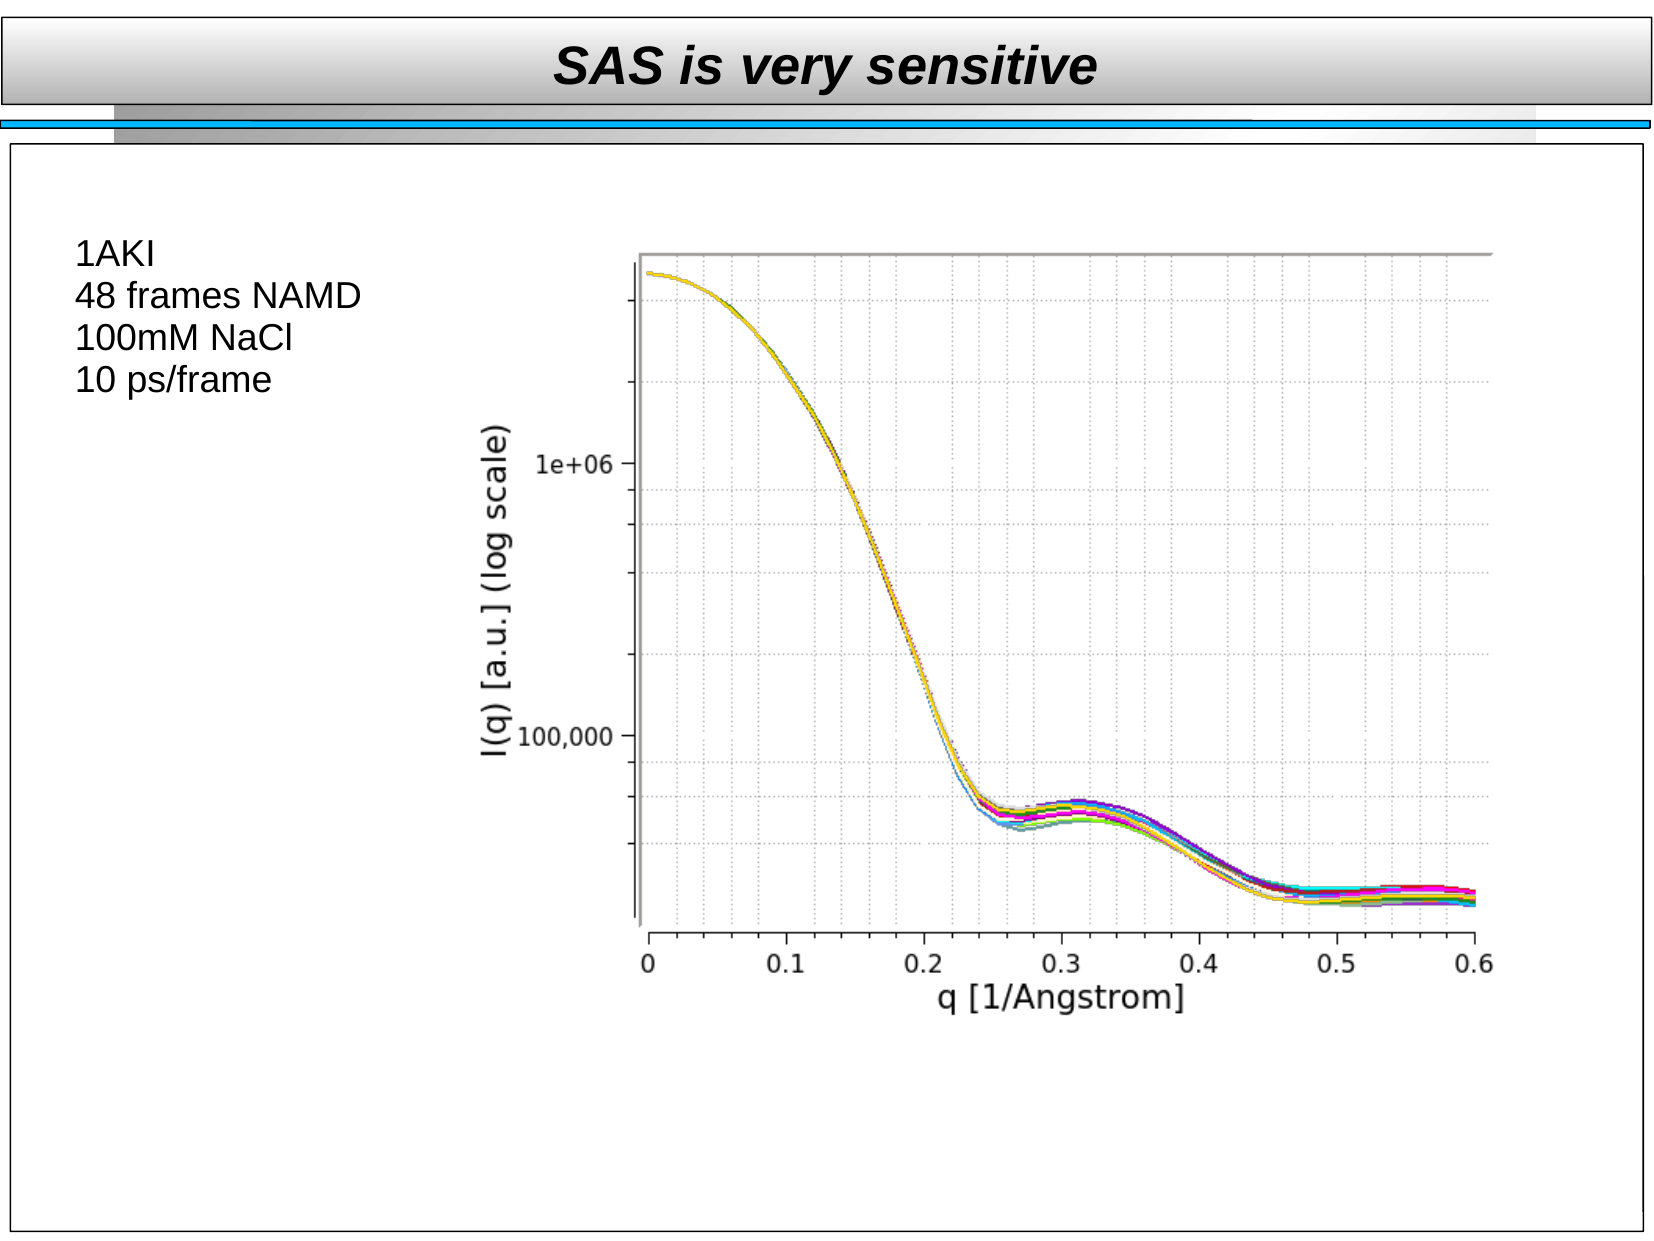

SAS is very sensitive
1AKI
48 frames NAMD
100mM NaCl
10 ps/frame